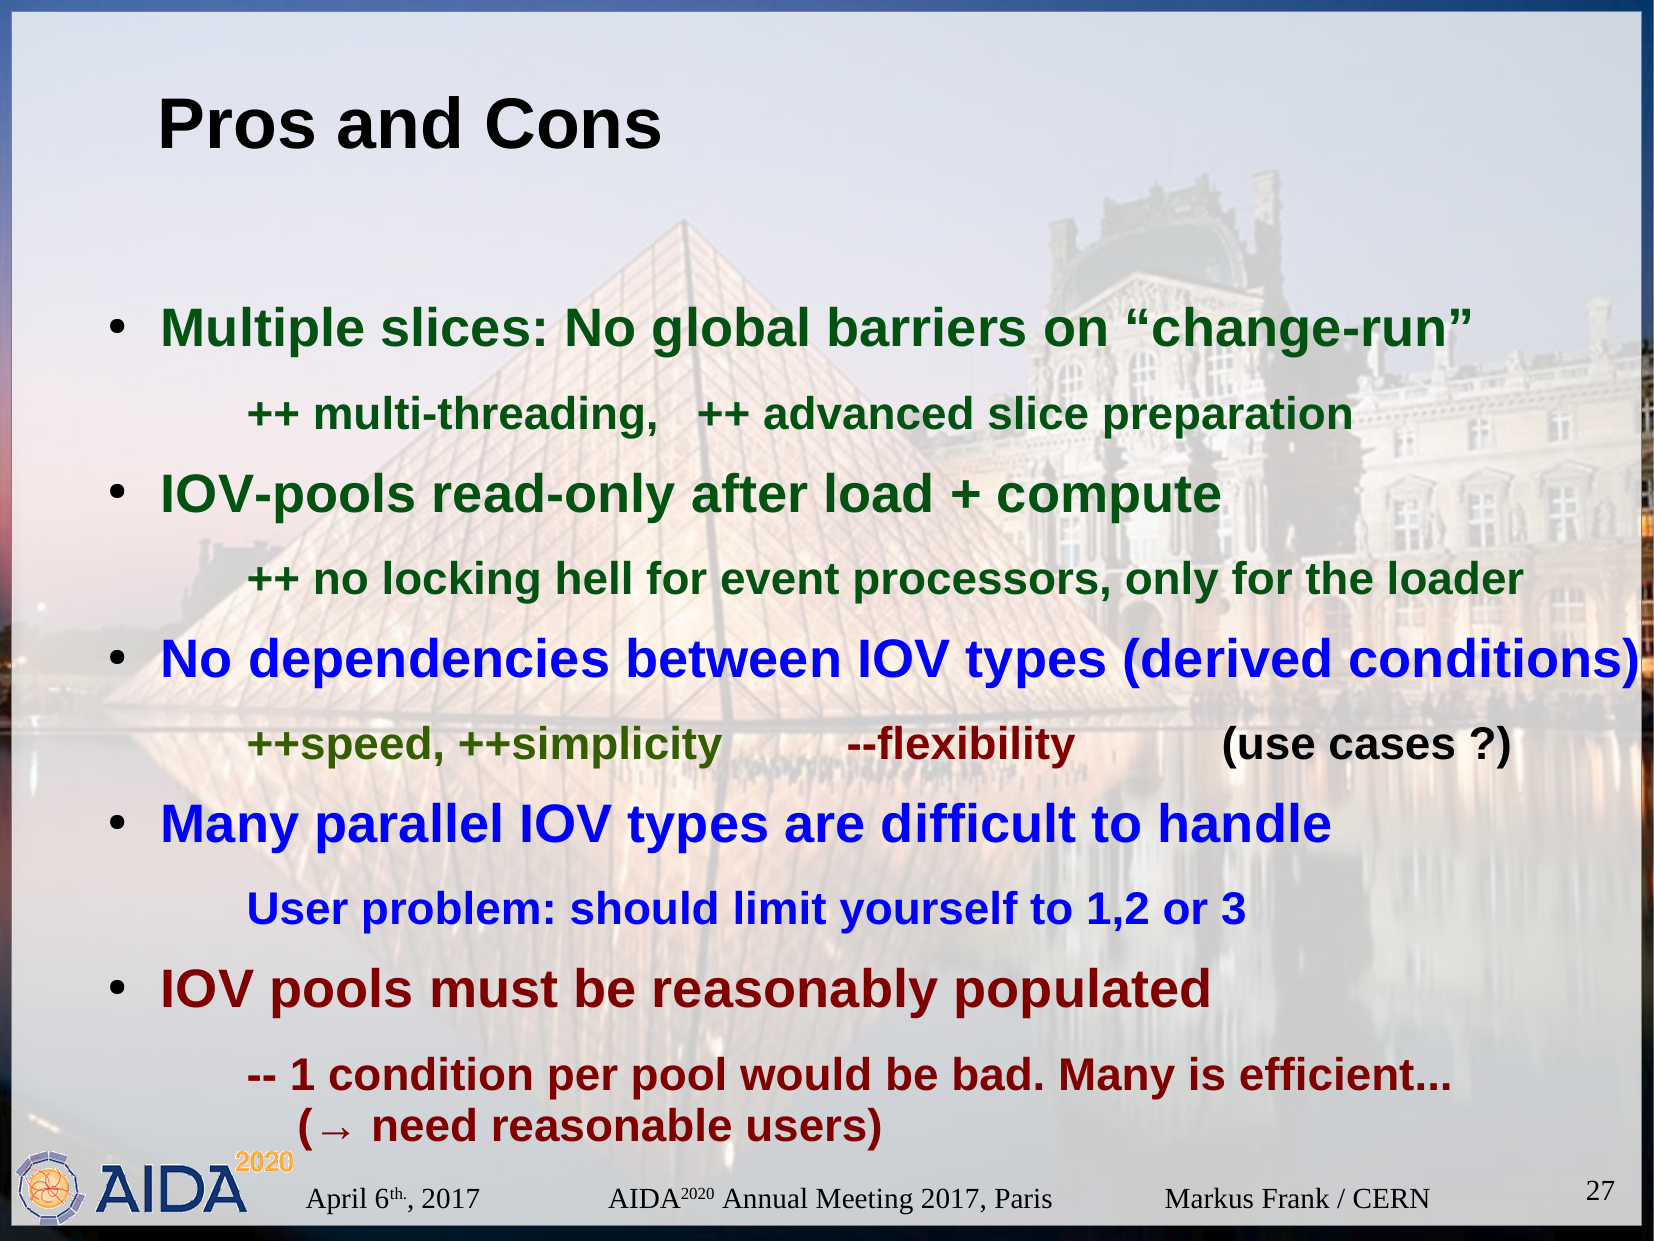

# Pros and Cons
Multiple slices: No global barriers on “change-run”
++ multi-threading, ++ advanced slice preparation
IOV-pools read-only after load + compute
++ no locking hell for event processors, only for the loader
No dependencies between IOV types (derived conditions)
++speed, ++simplicity 		--flexibility		(use cases ?)
Many parallel IOV types are difficult to handle
User problem: should limit yourself to 1,2 or 3
IOV pools must be reasonably populated
-- 1 condition per pool would be bad. Many is efficient...
 (→ need reasonable users)
27
February, 4th. 2014
CLIC Workshop at CERN, Markus Frank / CERN